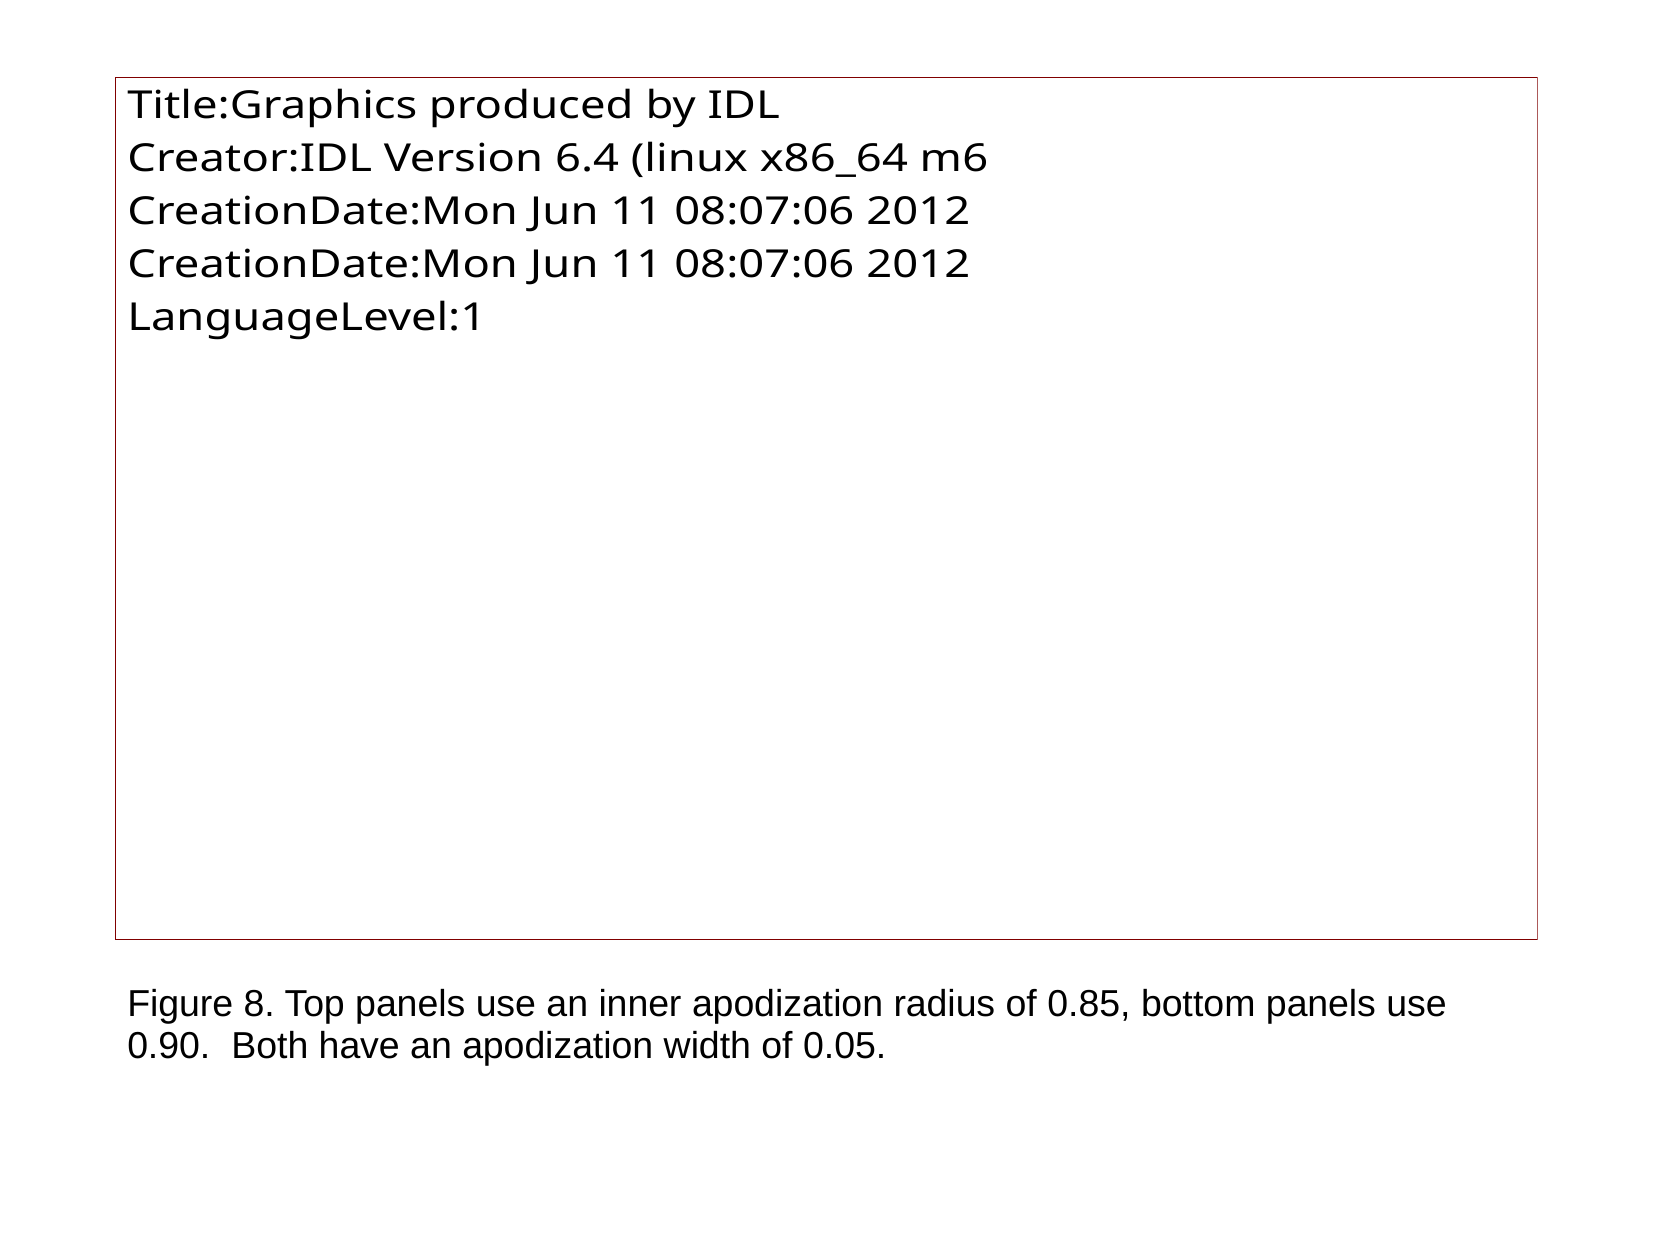

Figure 8. Top panels use an inner apodization radius of 0.85, bottom panels use 0.90. Both have an apodization width of 0.05.